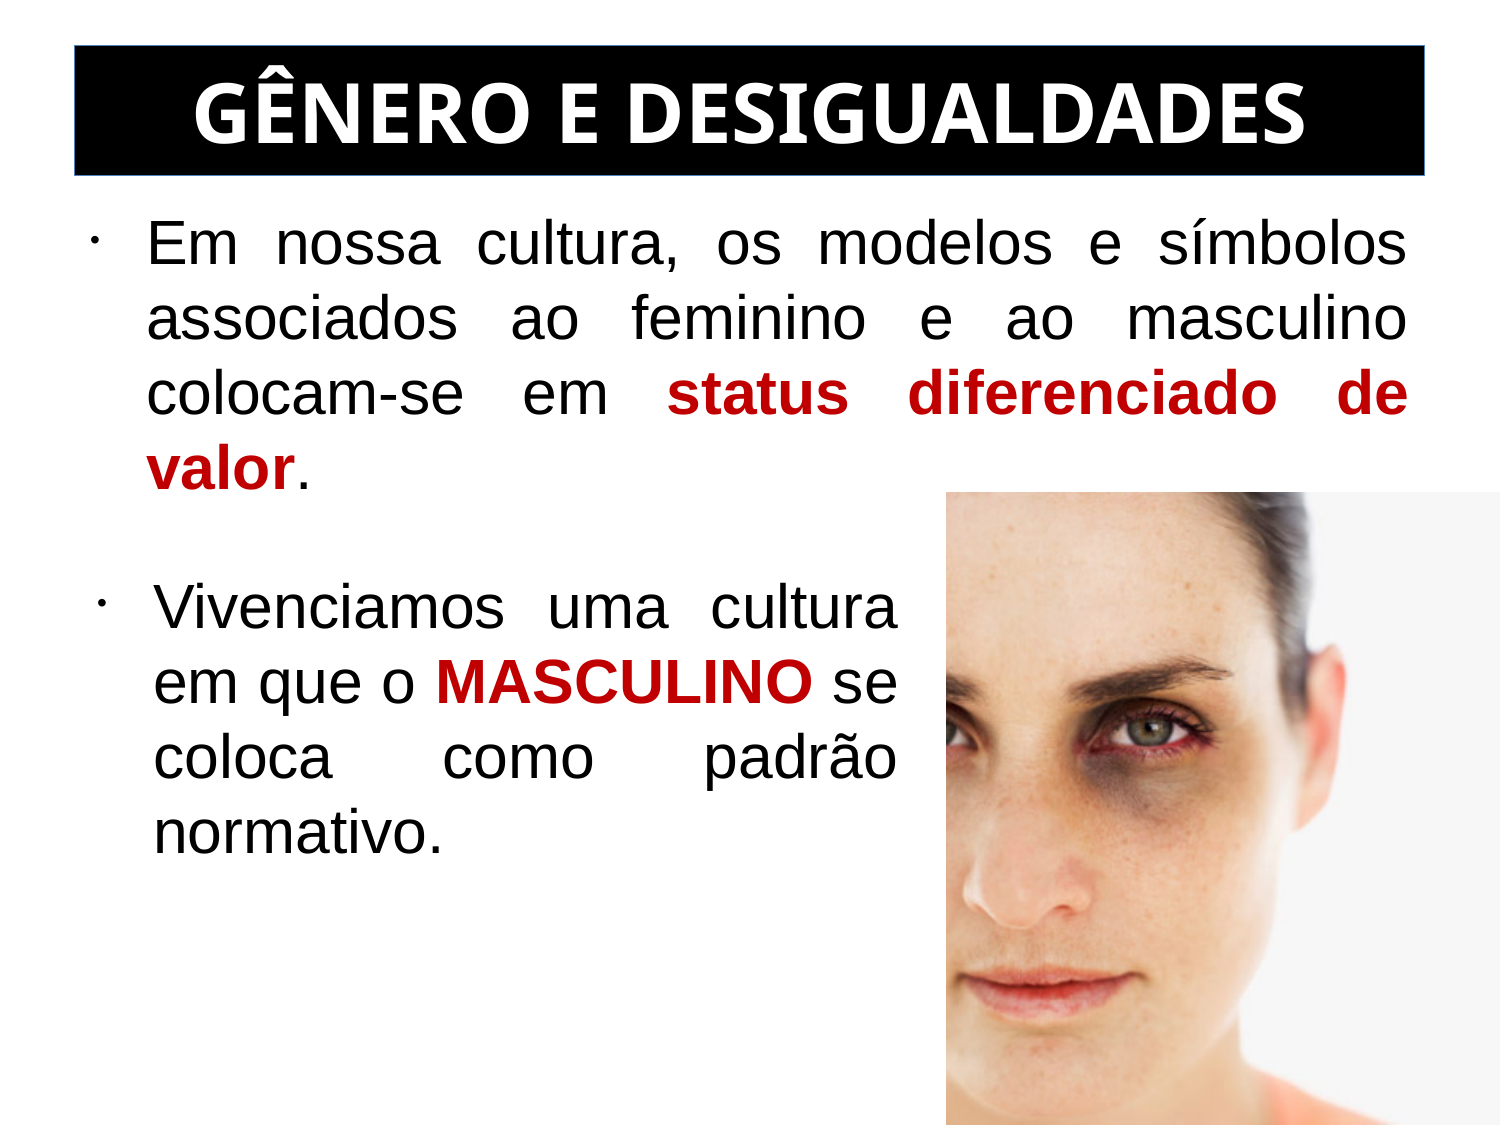

GÊNERO E DESIGUALDADES
Em nossa cultura, os modelos e símbolos associados ao feminino e ao masculino colocam-se em status diferenciado de valor.
Vivenciamos uma cultura em que o MASCULINO se coloca como padrão normativo.